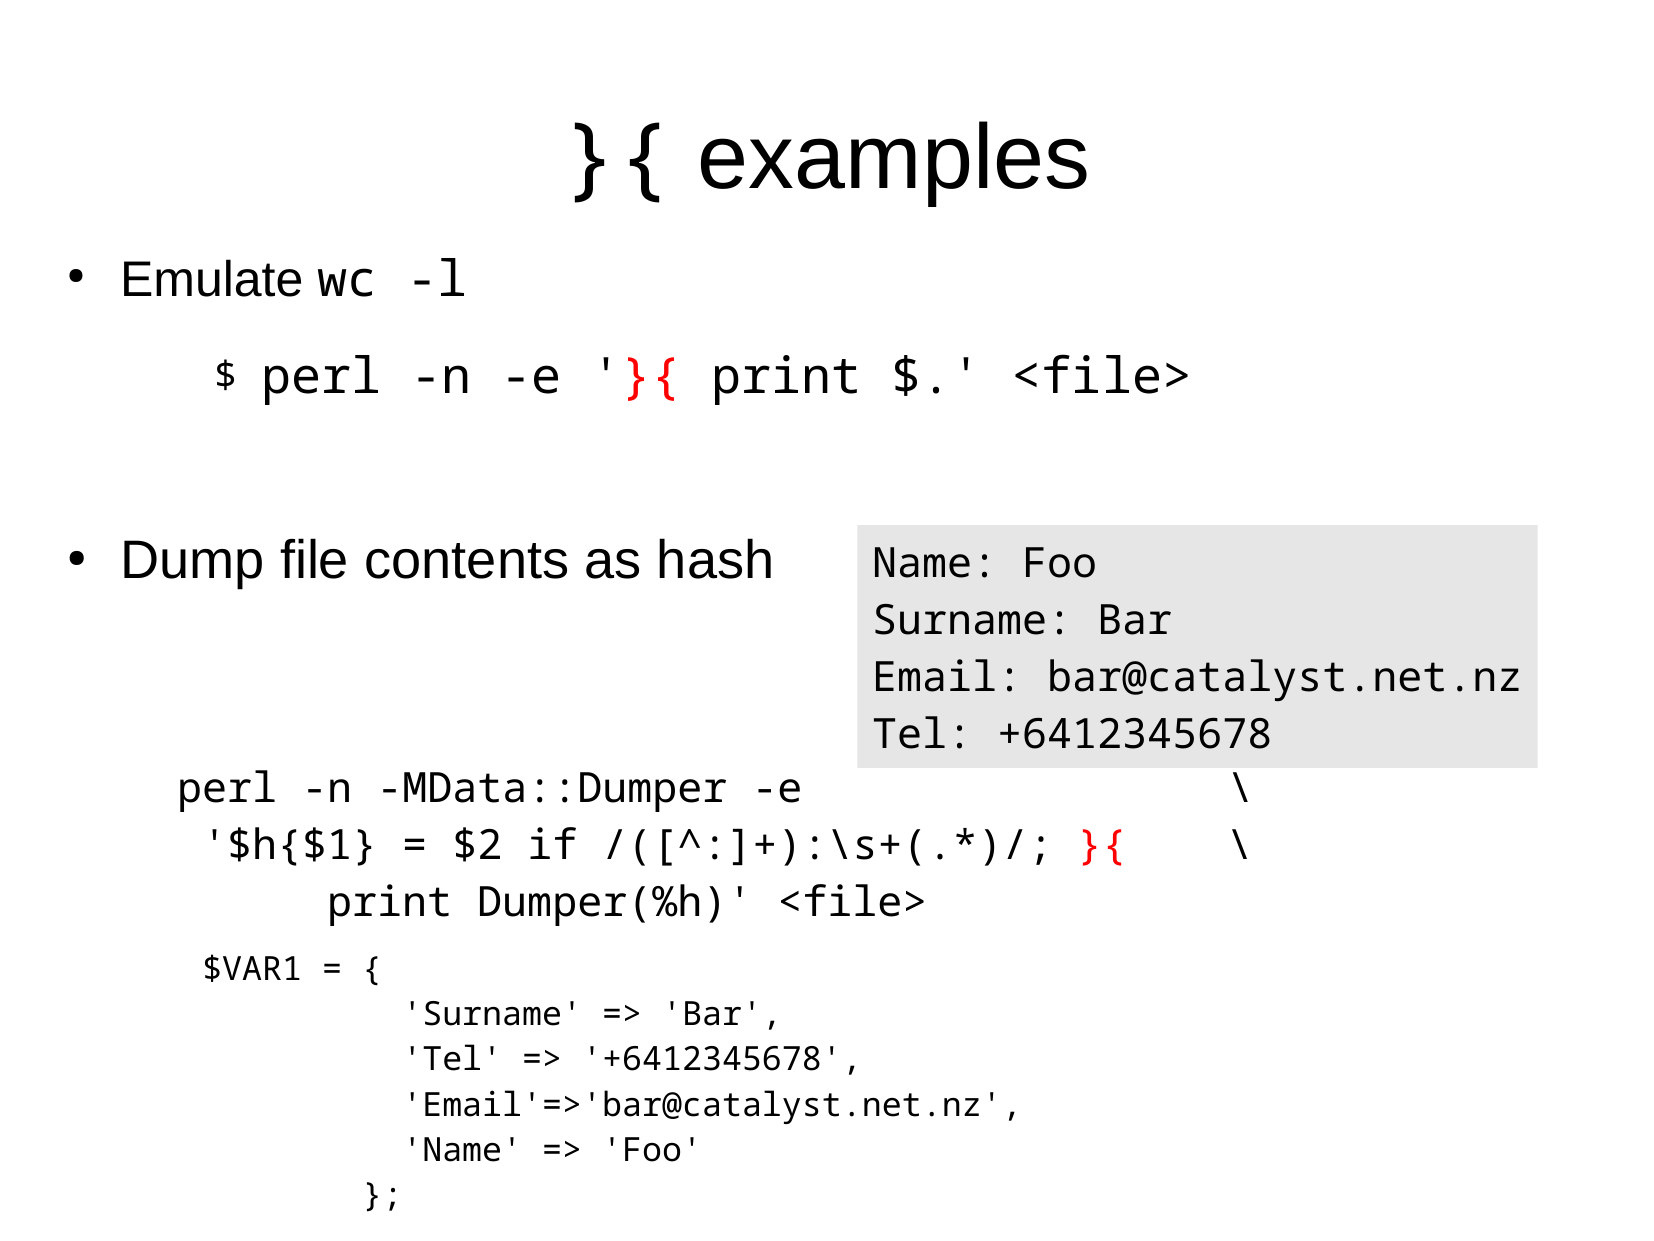

# }{ examples
Emulate wc -l
perl -n -e '}{ print $.' <file>
Dump file contents as hash
Name: Foo
Surname: Bar
Email: bar@catalyst.net.nz
Tel: +6412345678
perl -n -MData::Dumper -e \
 '$h{$1} = $2 if /([^:]+):\s+(.*)/; }{ \
 print Dumper(%h)' <file>
$VAR1 = {
 'Surname' => 'Bar',
 'Tel' => '+6412345678',
 'Email'=>'bar@catalyst.net.nz',
 'Name' => 'Foo'
 };